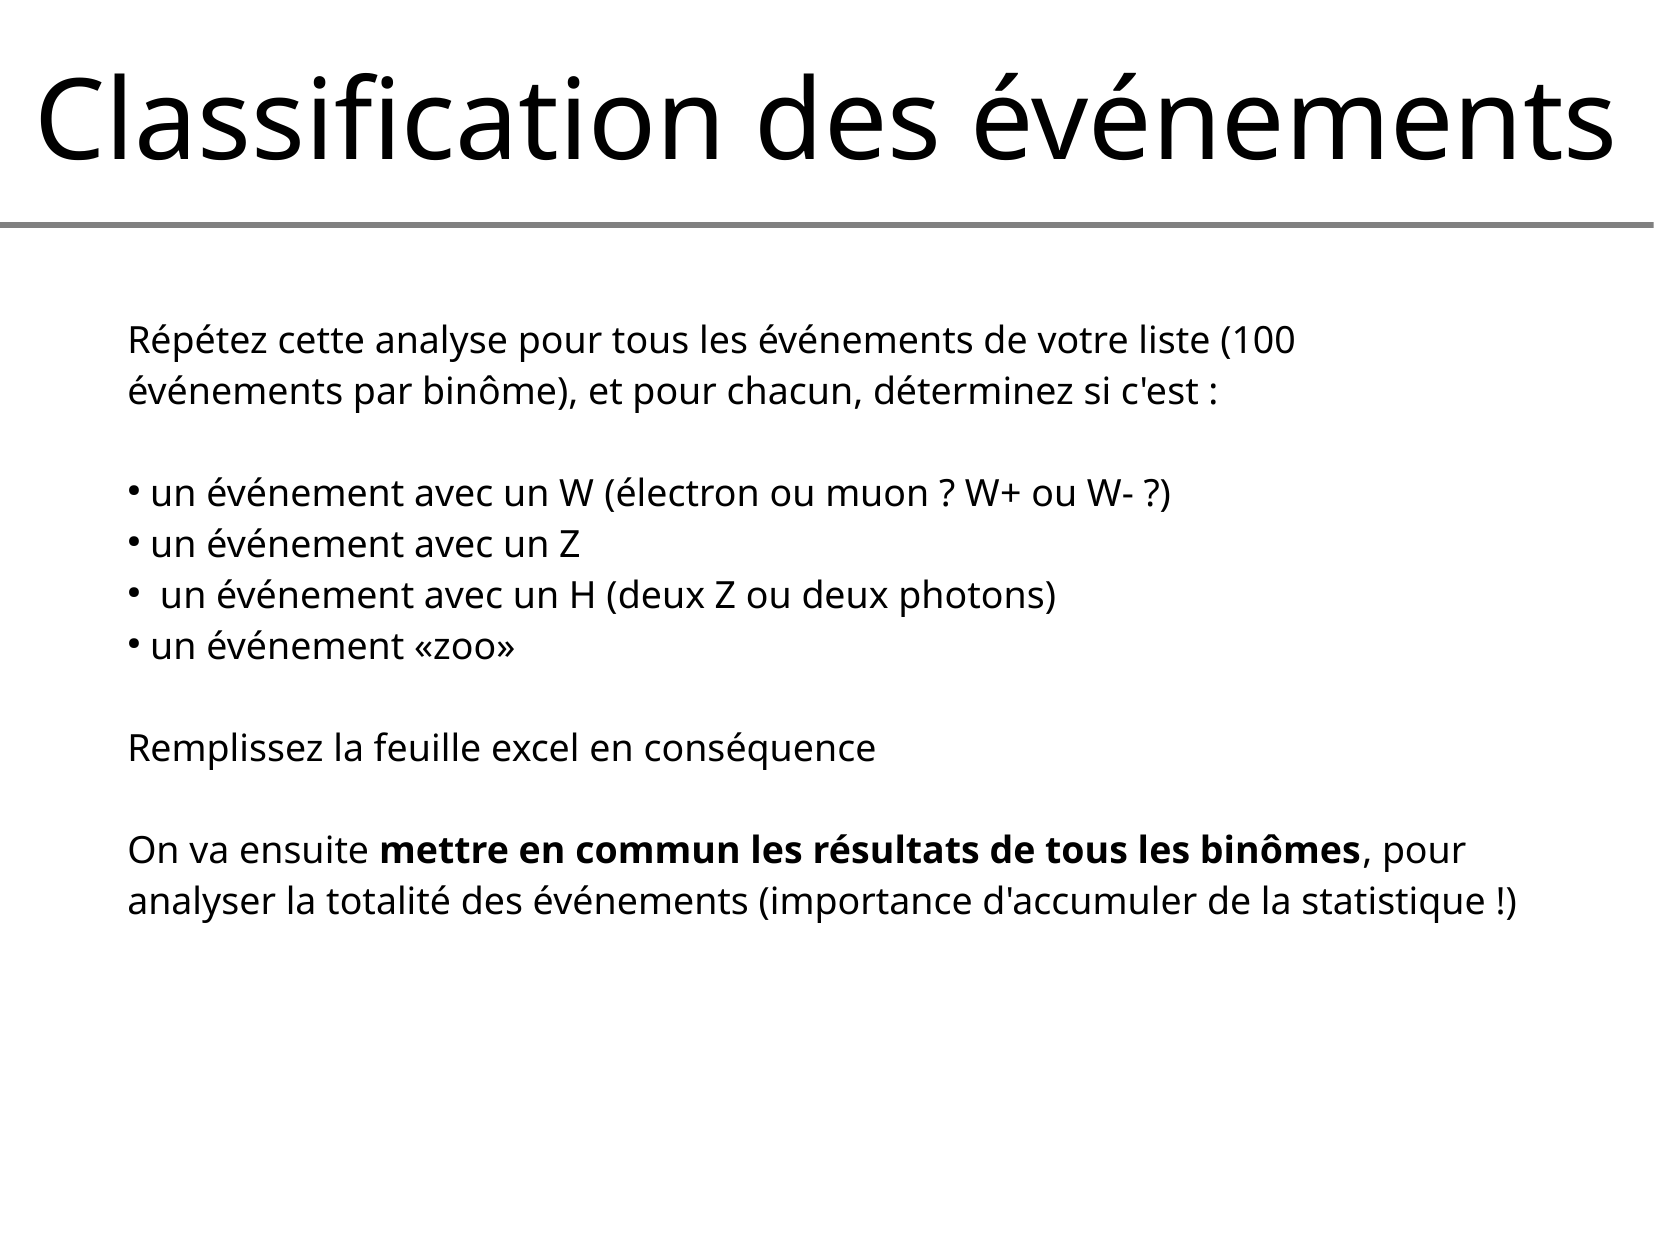

Classification des événements
Répétez cette analyse pour tous les événements de votre liste (100 événements par binôme), et pour chacun, déterminez si c'est :
 un événement avec un W (électron ou muon ? W+ ou W- ?)
 un événement avec un Z
 un événement avec un H (deux Z ou deux photons)
 un événement «zoo»
Remplissez la feuille excel en conséquence
On va ensuite mettre en commun les résultats de tous les binômes, pour analyser la totalité des événements (importance d'accumuler de la statistique !)